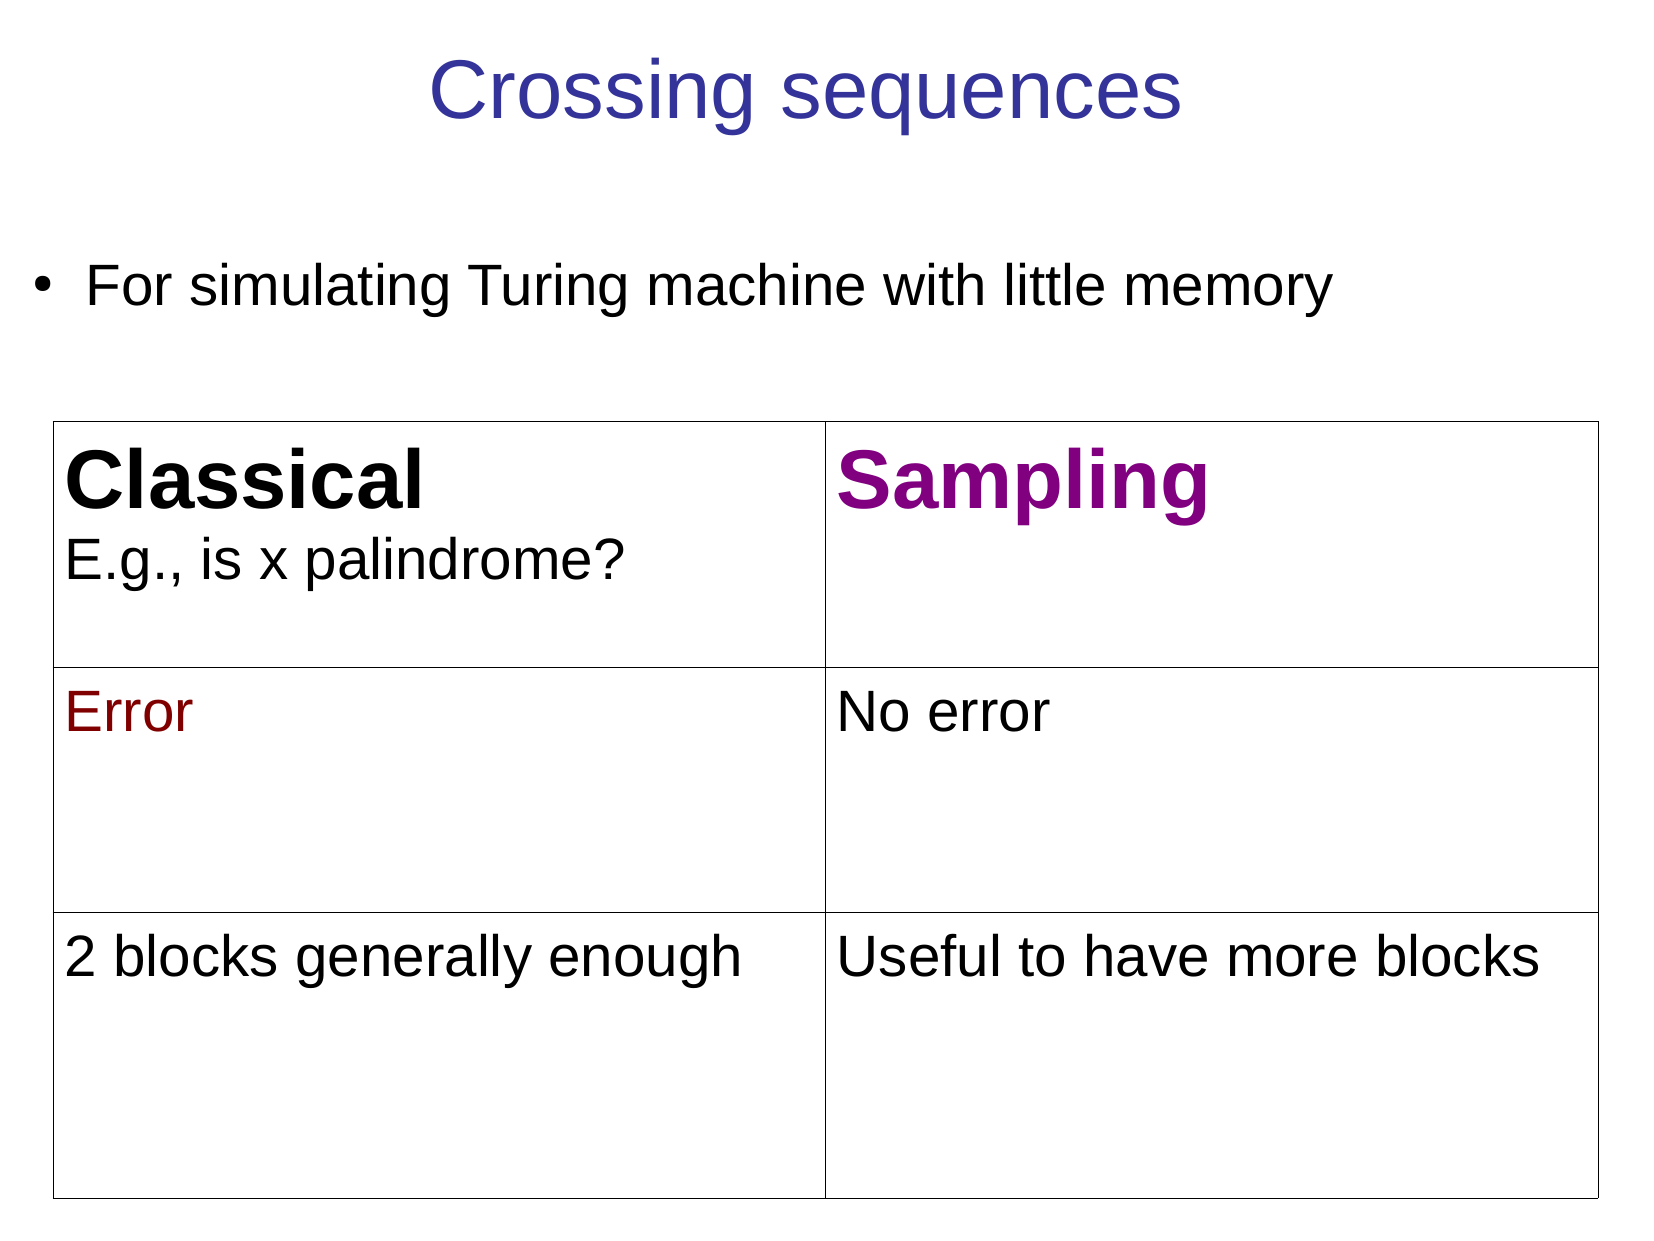

Crossing sequences
# For simulating Turing machine with little memory
| Classical E.g., is x palindrome? | Sampling |
| --- | --- |
| Error | No error |
| 2 blocks generally enough | Useful to have more blocks |